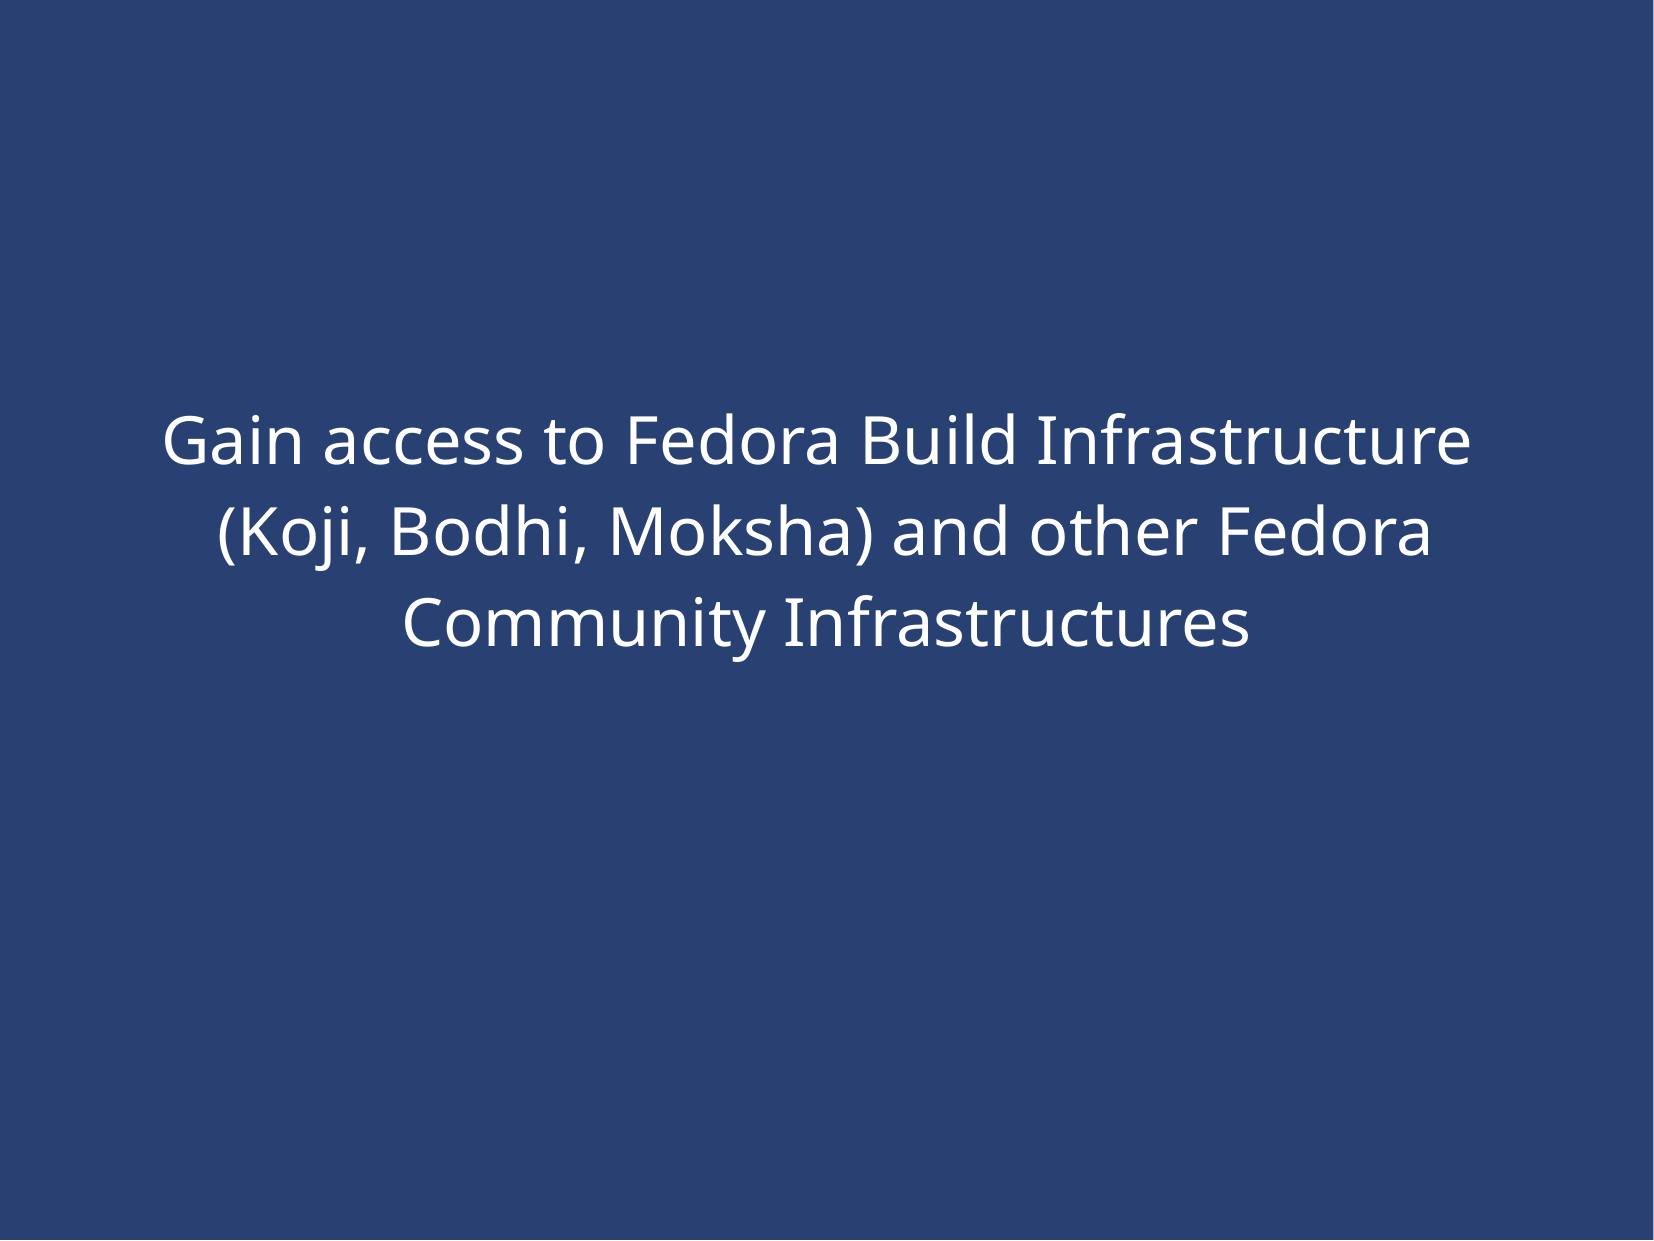

# Gain access to Fedora Build Infrastructure
(Koji, Bodhi, Moksha) and other Fedora Community Infrastructures